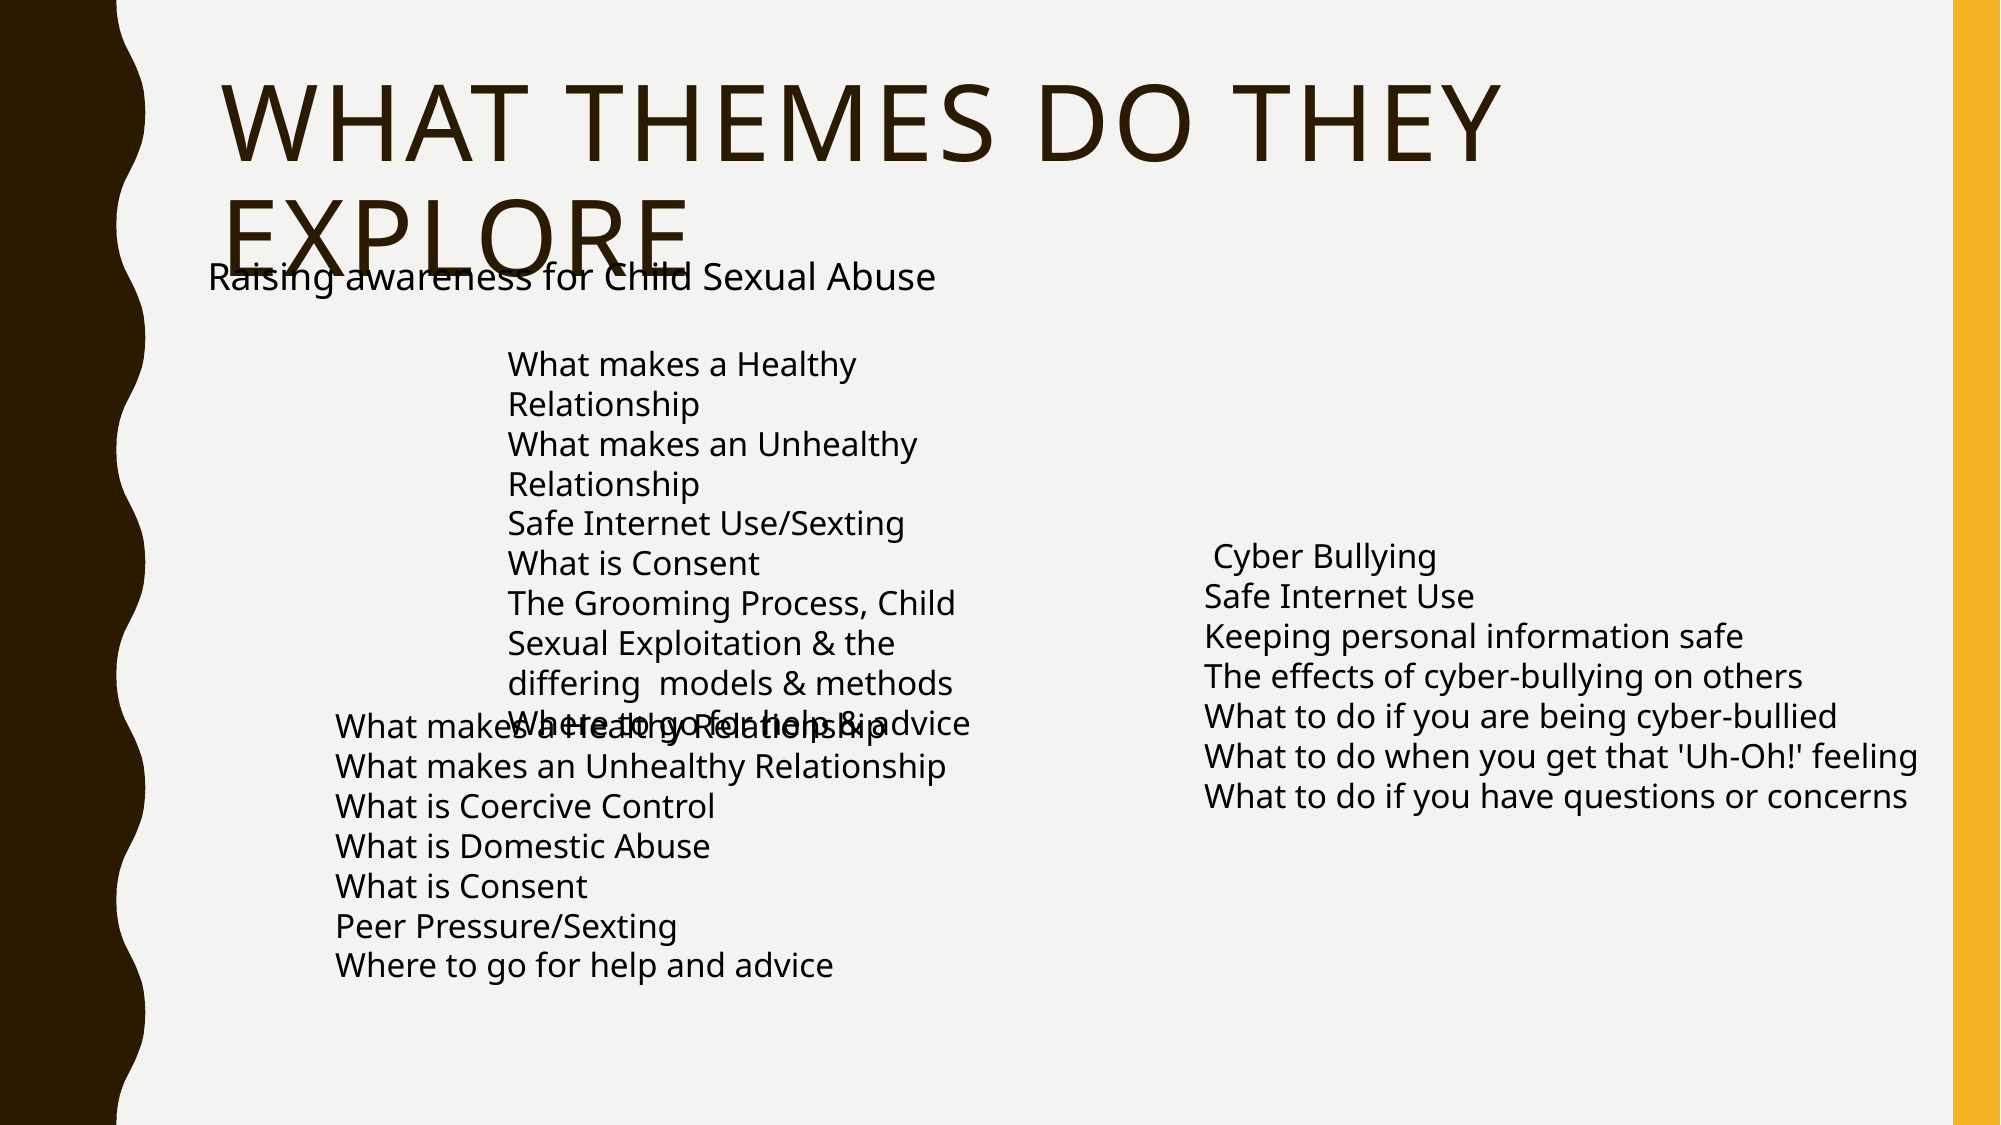

# What themes do they explore
Raising awareness for Child Sexual Abuse
What makes a Healthy Relationship
What makes an Unhealthy Relationship
Safe Internet Use/Sexting
What is Consent
The Grooming Process, Child Sexual Exploitation & the differing  models & methods
Where to go for help & advice
 Cyber Bullying
Safe Internet Use
Keeping personal information safe
The effects of cyber-bullying on others
What to do if you are being cyber-bullied
What to do when you get that 'Uh-Oh!' feeling
What to do if you have questions or concerns
What makes a Healthy Relationship
What makes an Unhealthy Relationship
What is Coercive Control
What is Domestic Abuse
What is Consent
Peer Pressure/Sexting
Where to go for help and advice